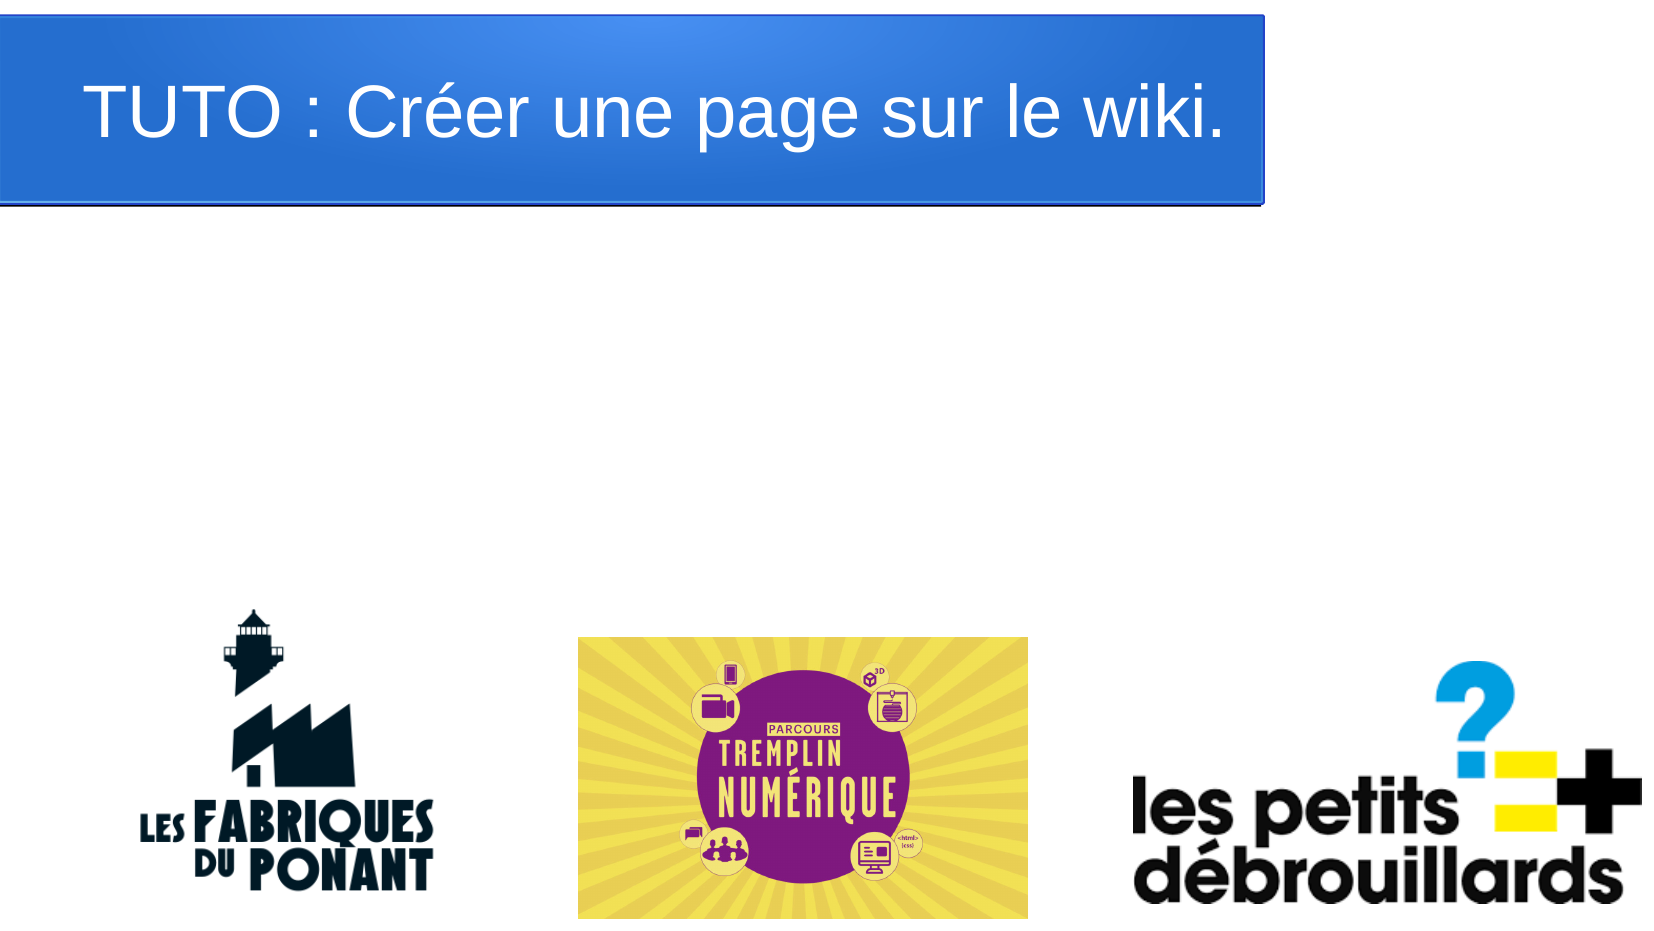

# TUTO : Créer une page sur le wiki.